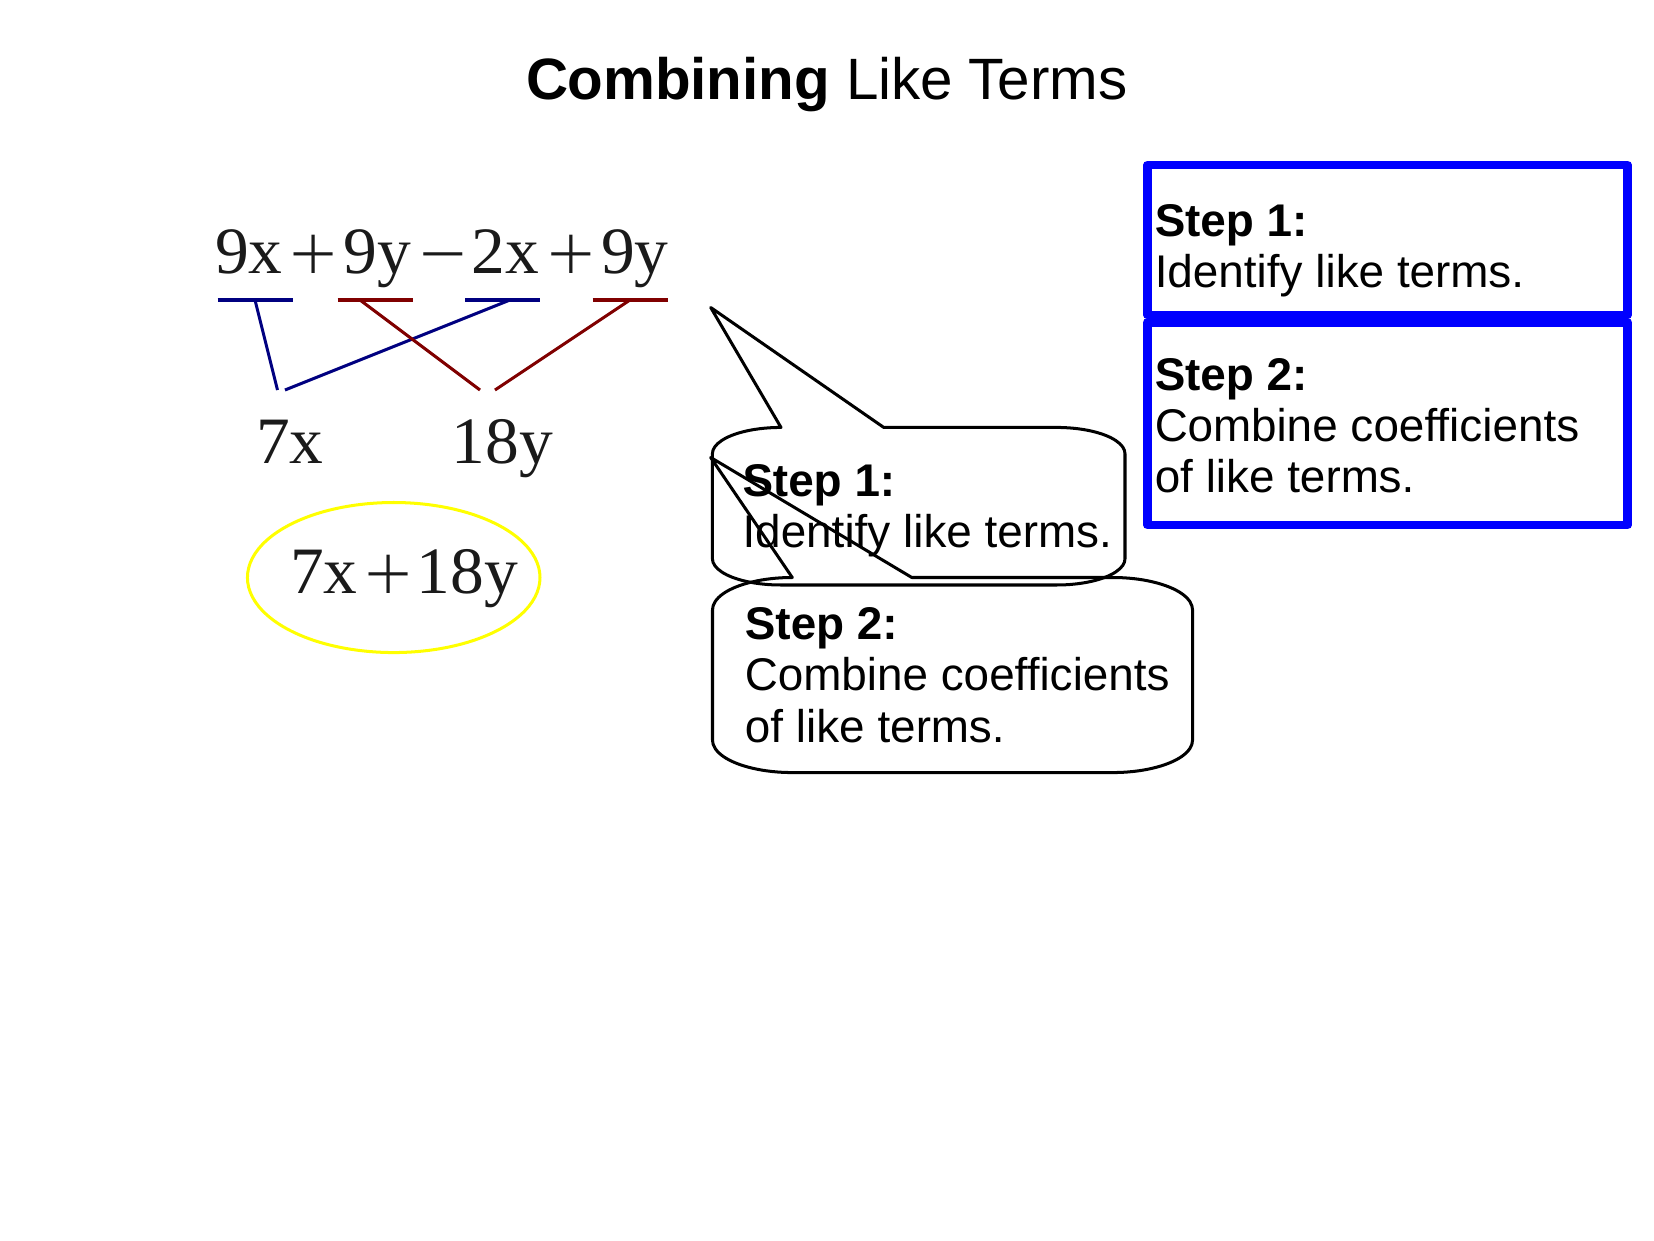

Combining Like Terms
Step 1:
Identify like terms.
Step 2:
Combine coefficients of like terms.
Step 1:
Identify like terms.
Step 2:
Combine coefficients
of like terms.